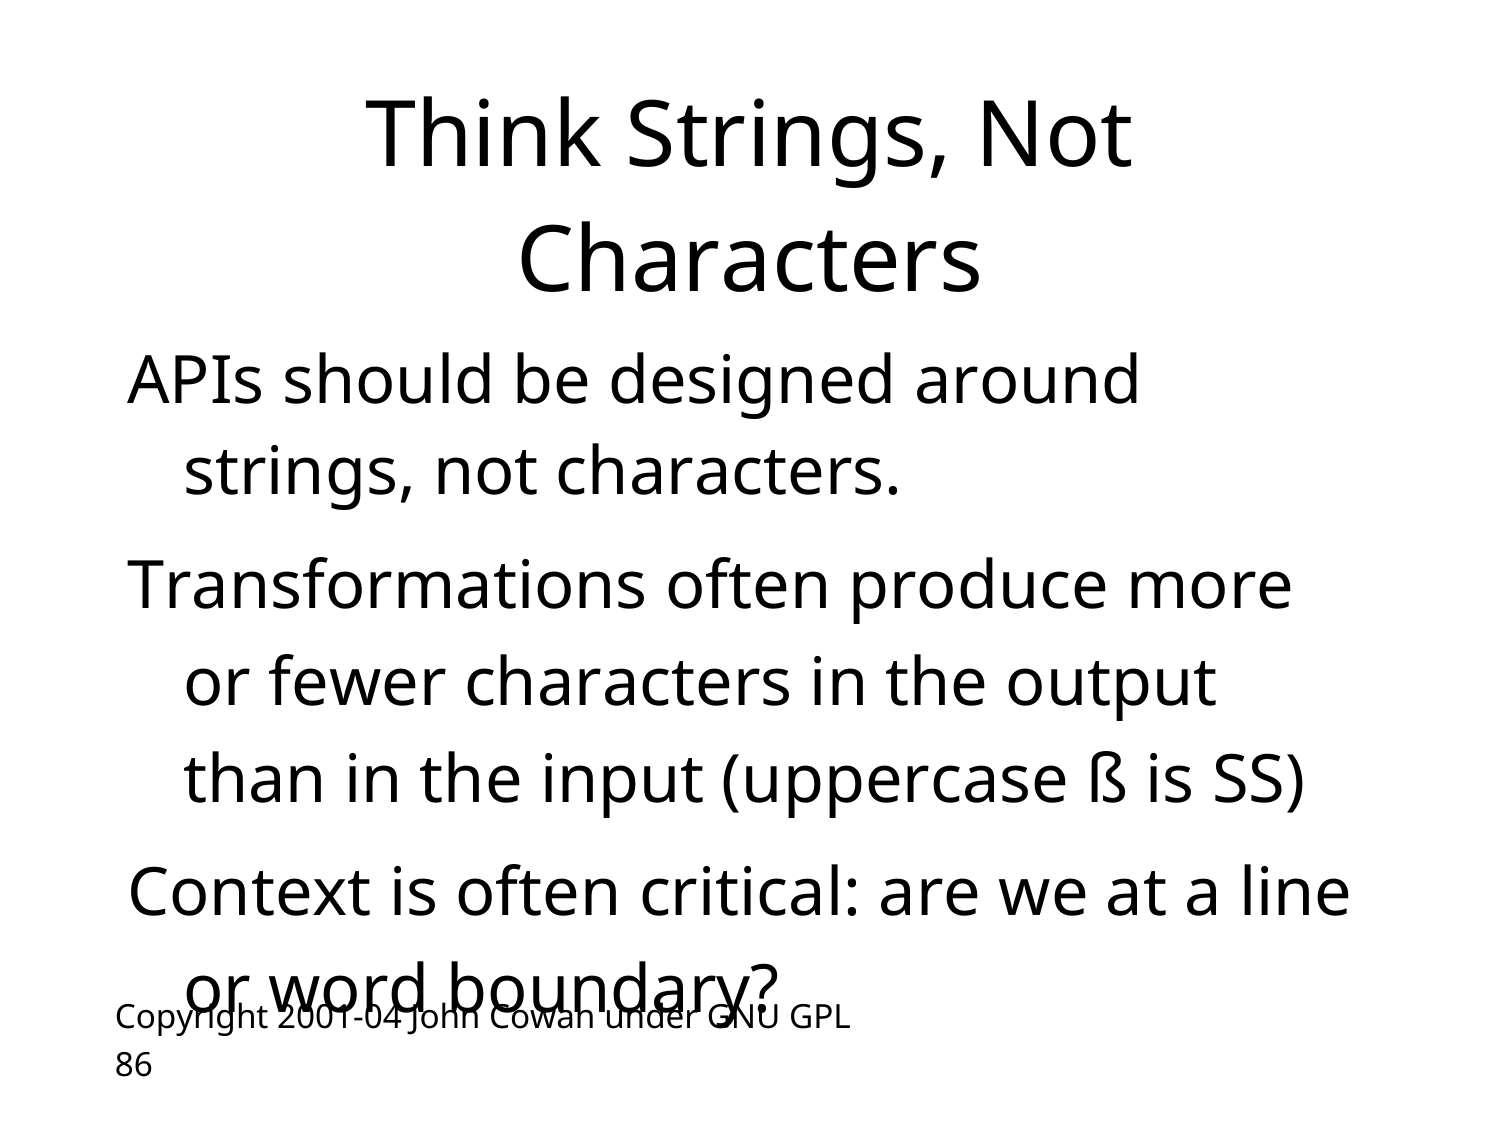

# Think Strings, Not Characters
APIs should be designed around strings, not characters.
Transformations often produce more or fewer characters in the output than in the input (uppercase ß is SS)
Context is often critical: are we at a line or word boundary?